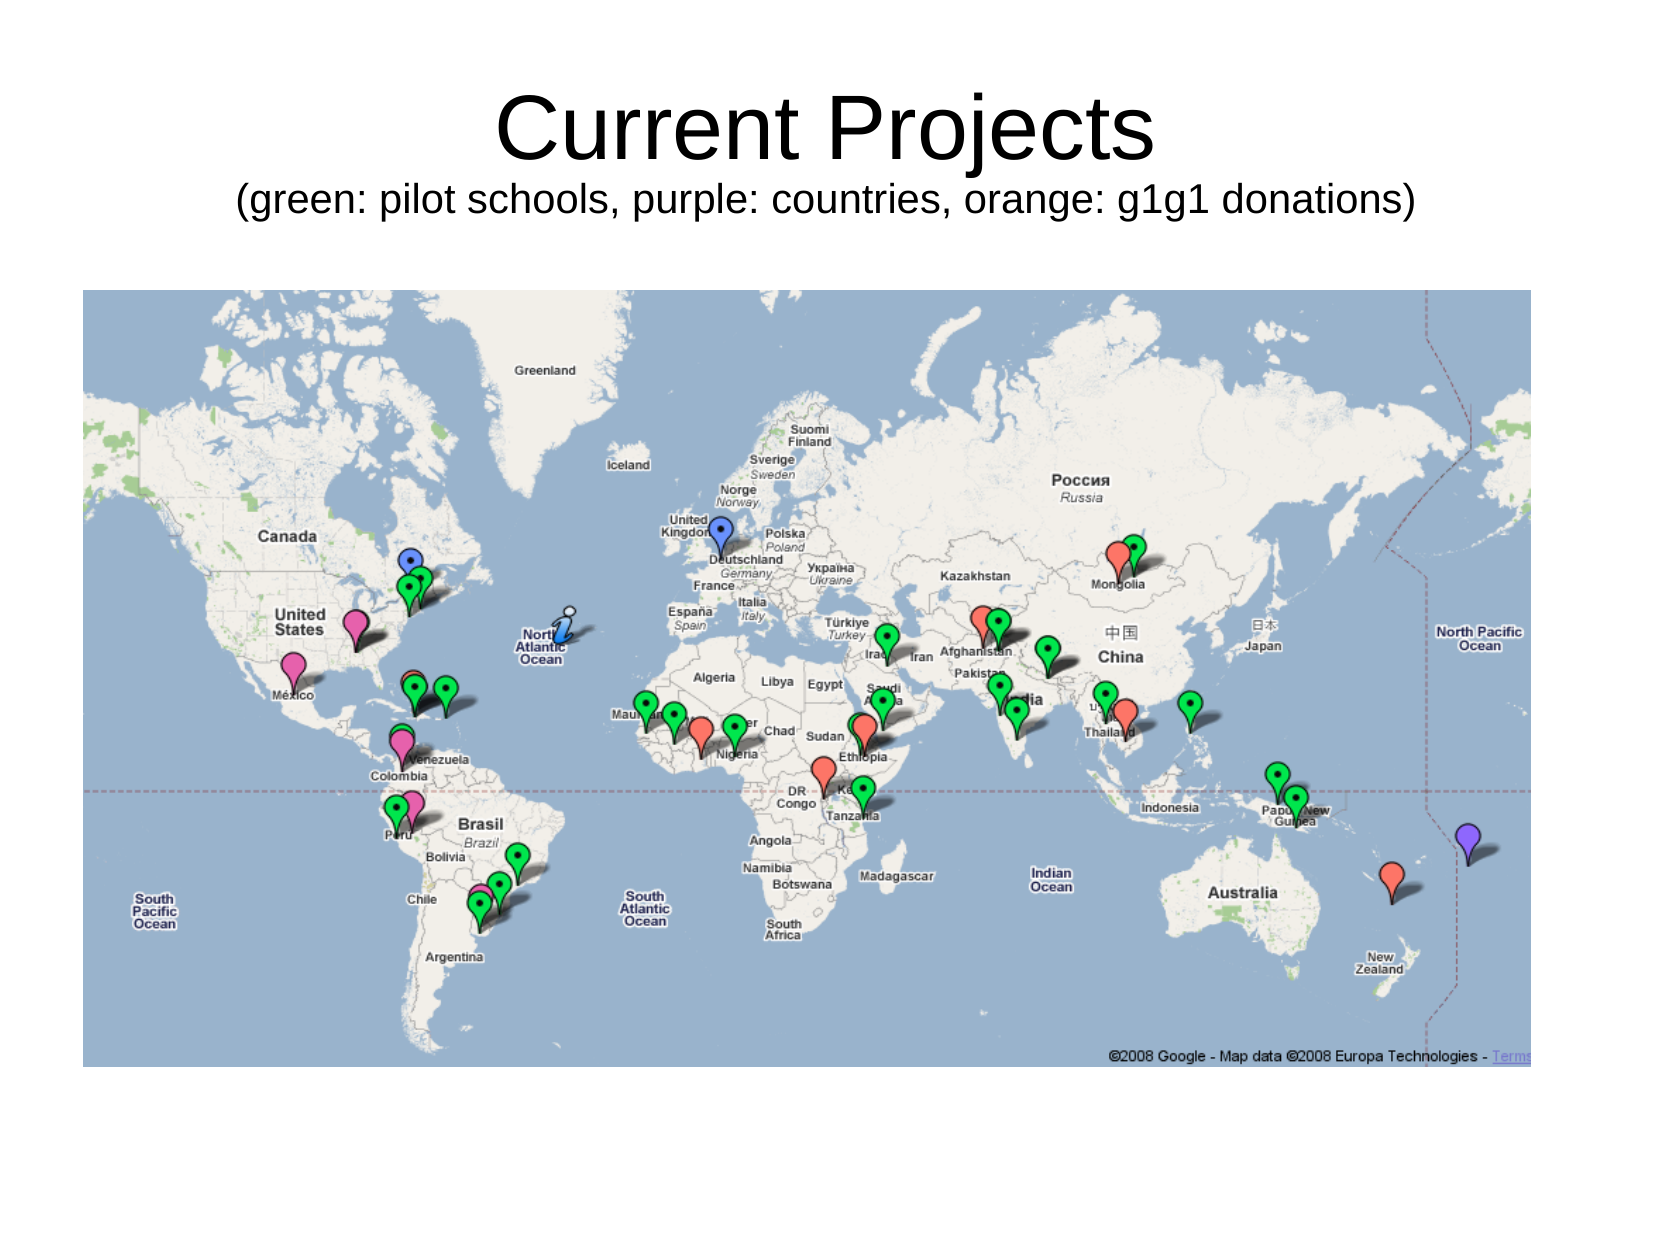

# Current Projects (green: pilot schools, purple: countries, orange: g1g1 donations)